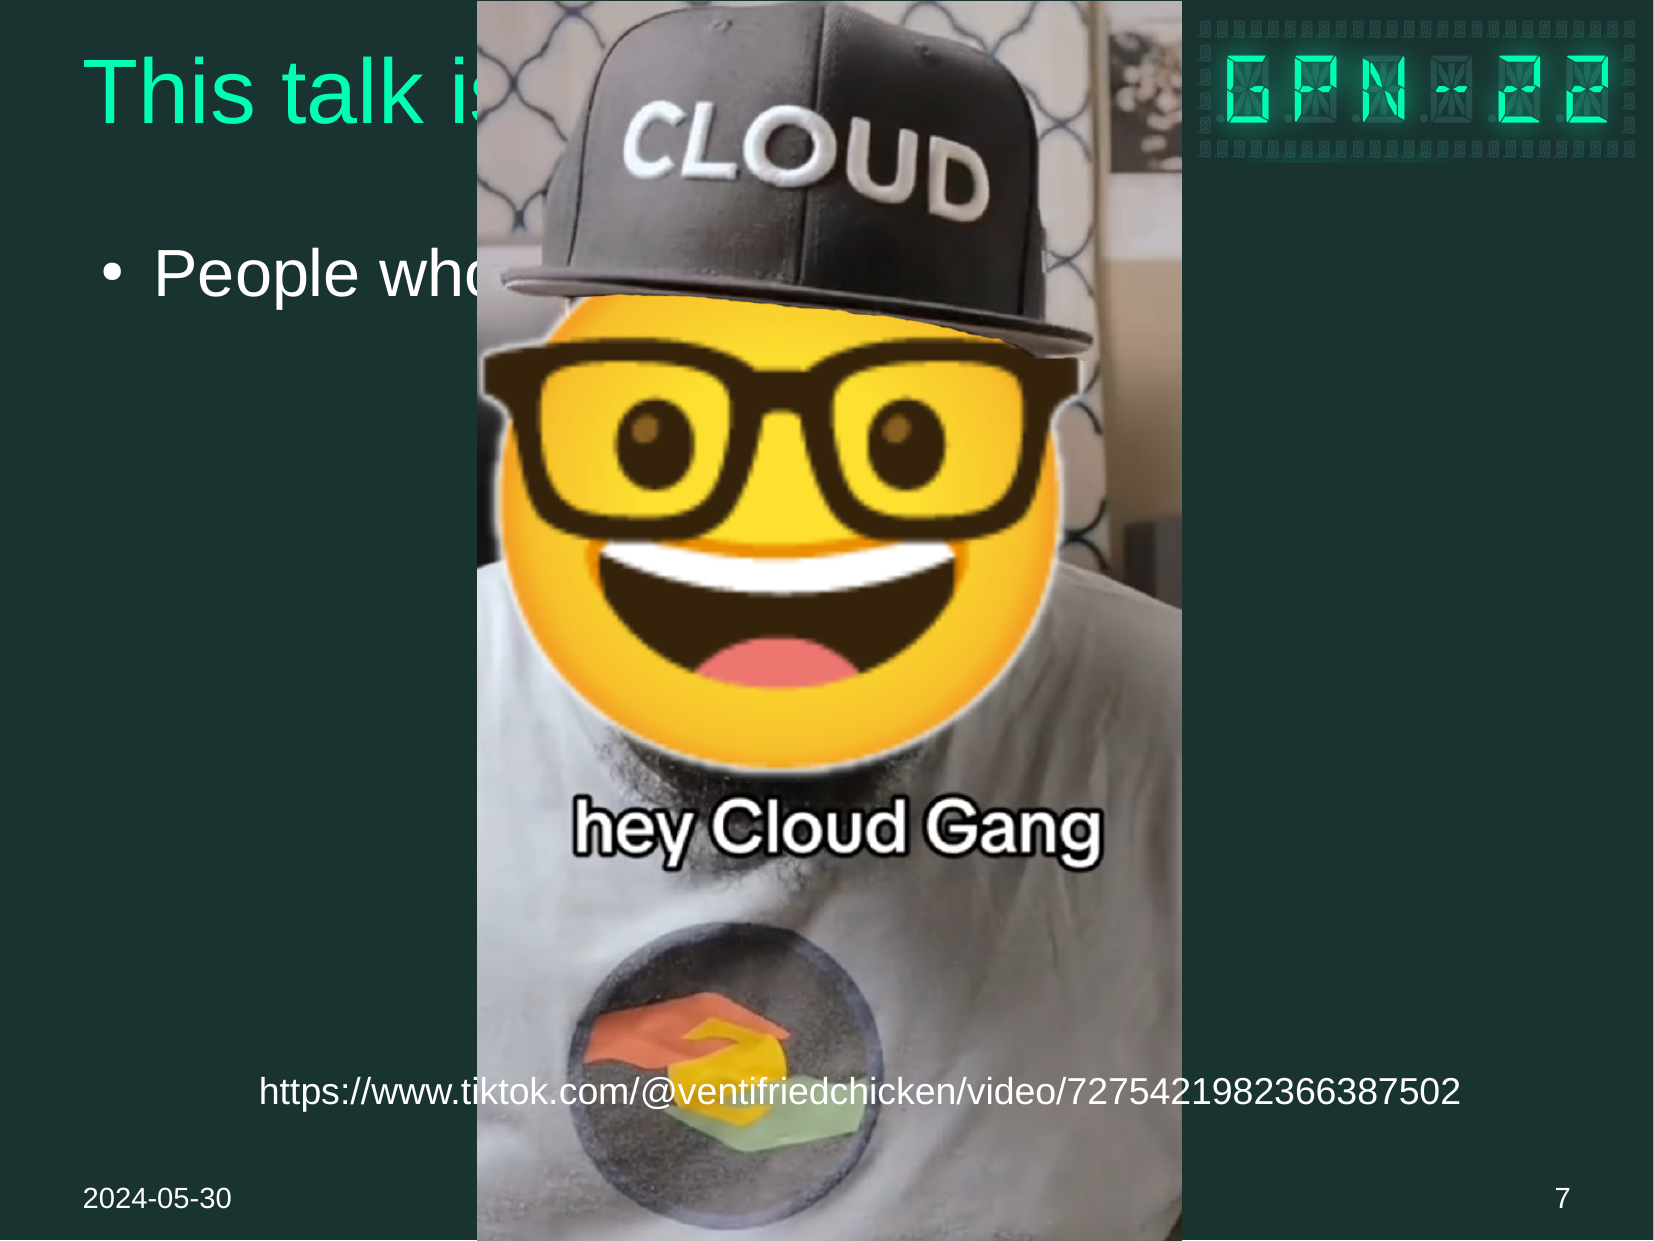

# This talk is for
People who got CAPSWAG
https://www.tiktok.com/@ventifriedchicken/video/7275421982366387502
2024-05-30
CC0 1.0 Universal / public domain
7